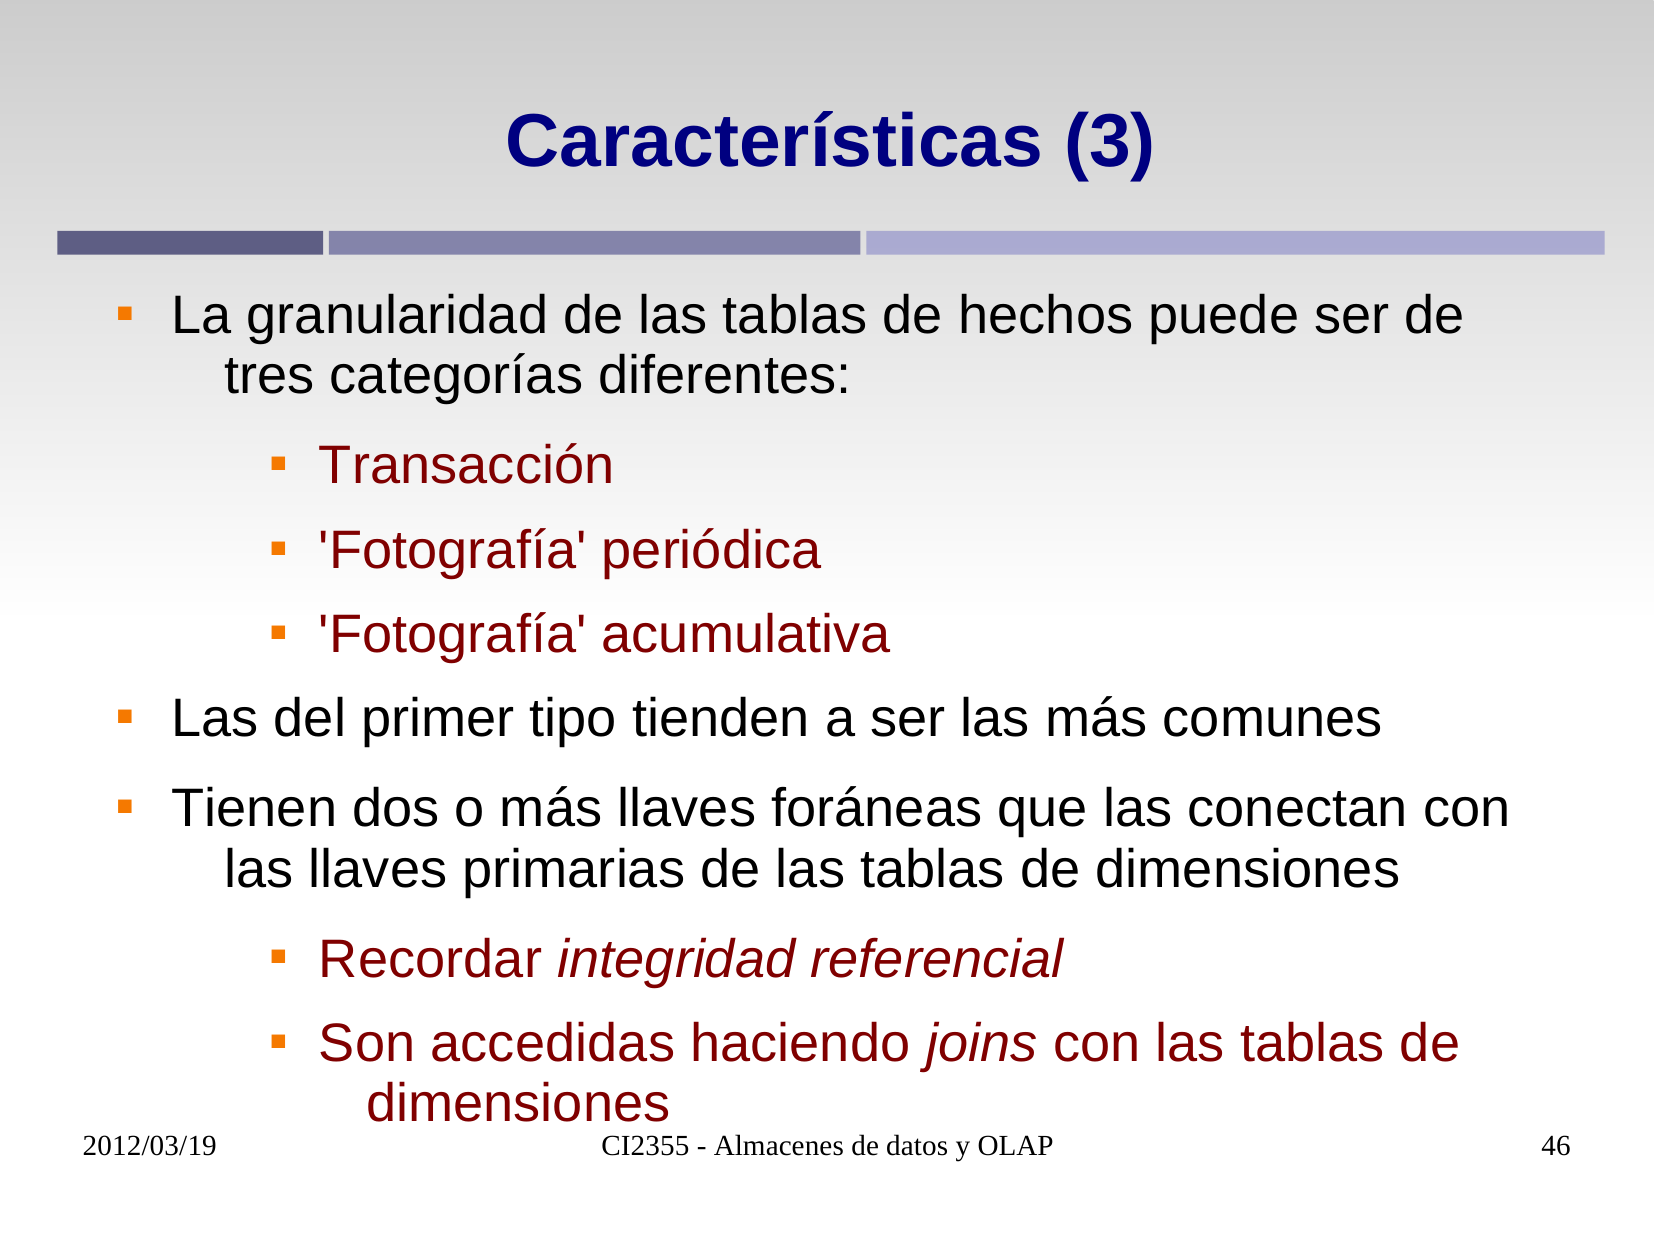

# Características (3)
La granularidad de las tablas de hechos puede ser de tres categorías diferentes:
Transacción
'Fotografía' periódica
'Fotografía' acumulativa
Las del primer tipo tienden a ser las más comunes
Tienen dos o más llaves foráneas que las conectan con las llaves primarias de las tablas de dimensiones
Recordar integridad referencial
Son accedidas haciendo joins con las tablas de dimensiones
2012/03/19
CI2355 - Almacenes de datos y OLAP
46